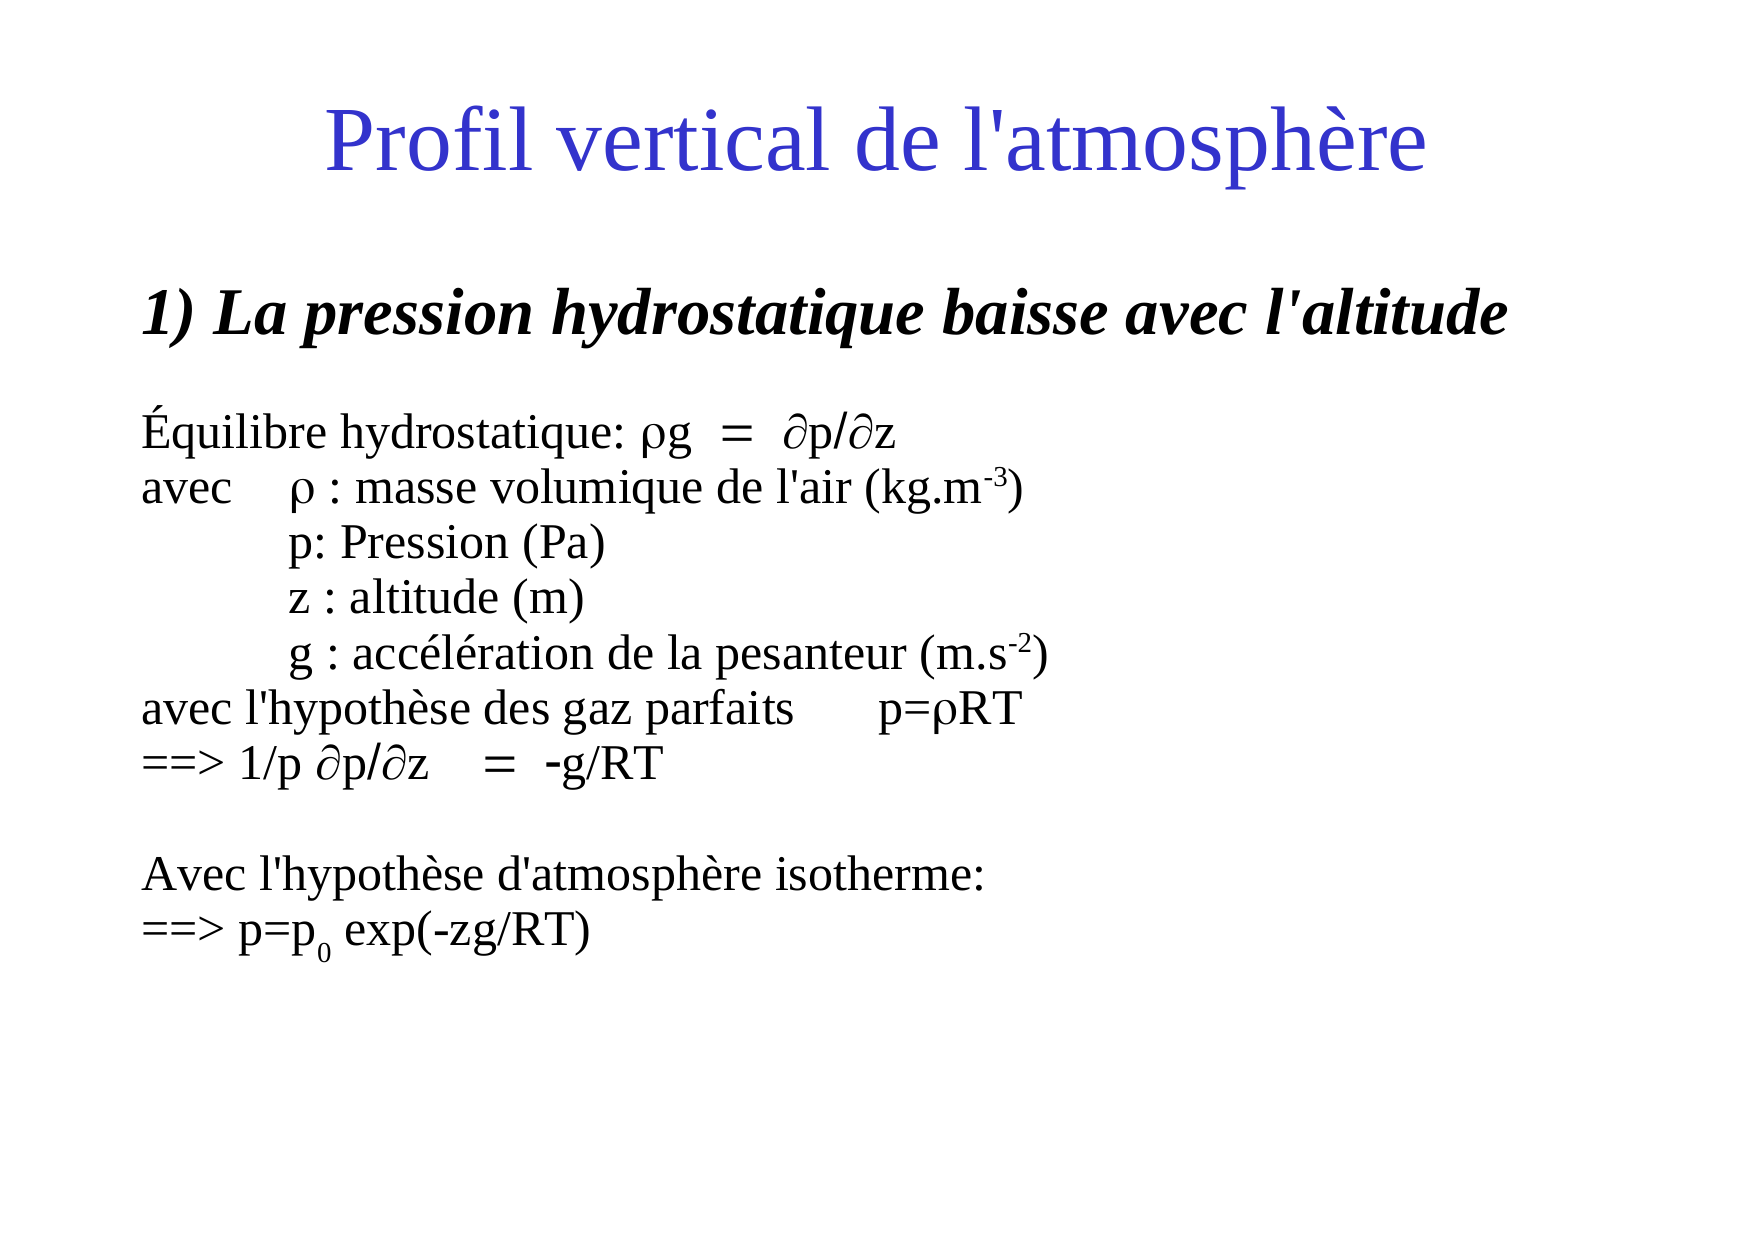

# Profil vertical de l'atmosphère
1) La pression hydrostatique baisse avec l'altitude
Équilibre hydrostatique: gpz
avec	 : masse volumique de l'air (kg.m-3)
		p: Pression (Pa)
		z : altitude (m)
		g : accélération de la pesanteur (m.s-2)
avec l'hypothèse des gaz parfaits 	p=RT
==> 1/p pzg/RT
Avec l'hypothèse d'atmosphère isotherme:
==> p=p0 exp(-zg/RT)